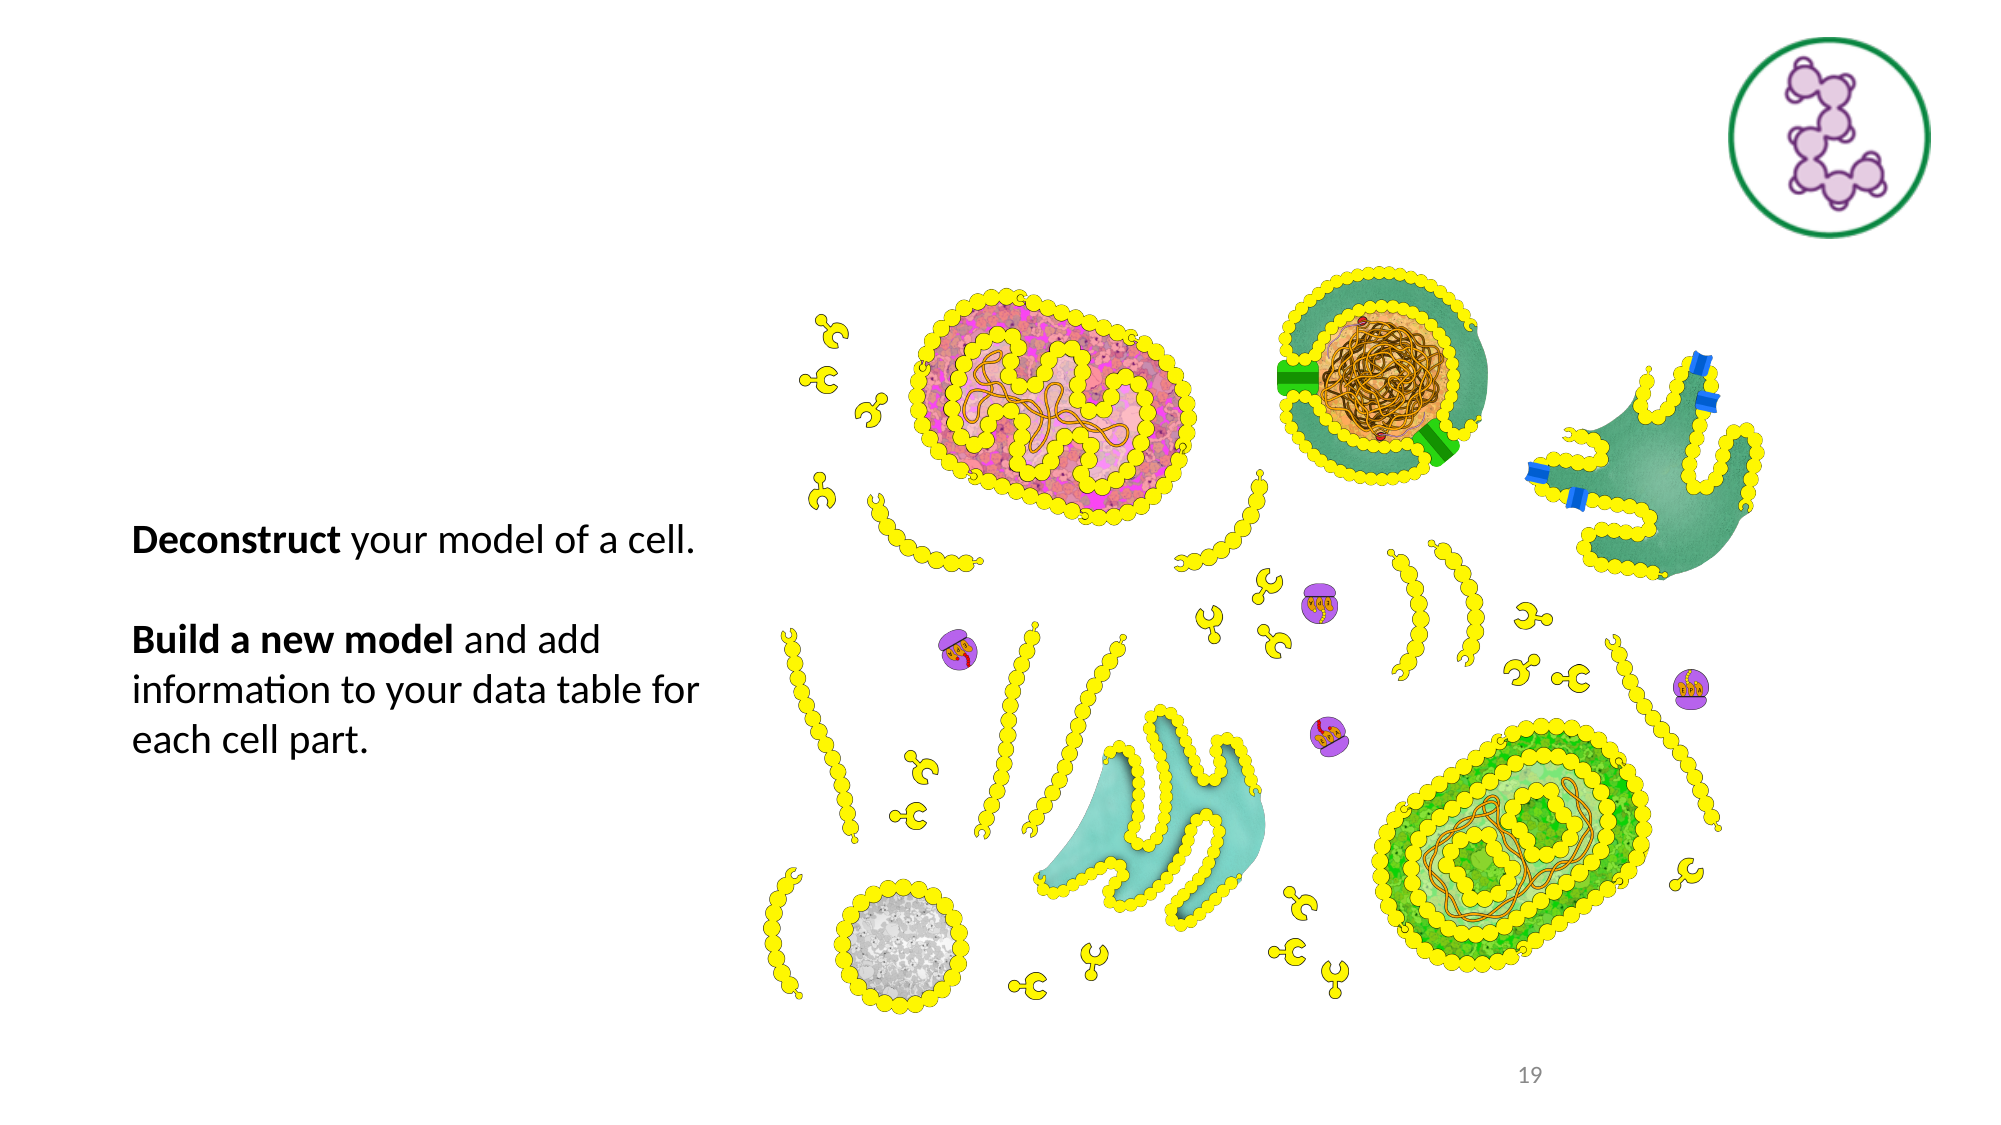

Eukaryotic Cell Functions
Deconstruct your model of a cell.
Build a new model and add information to your data table for each cell part.